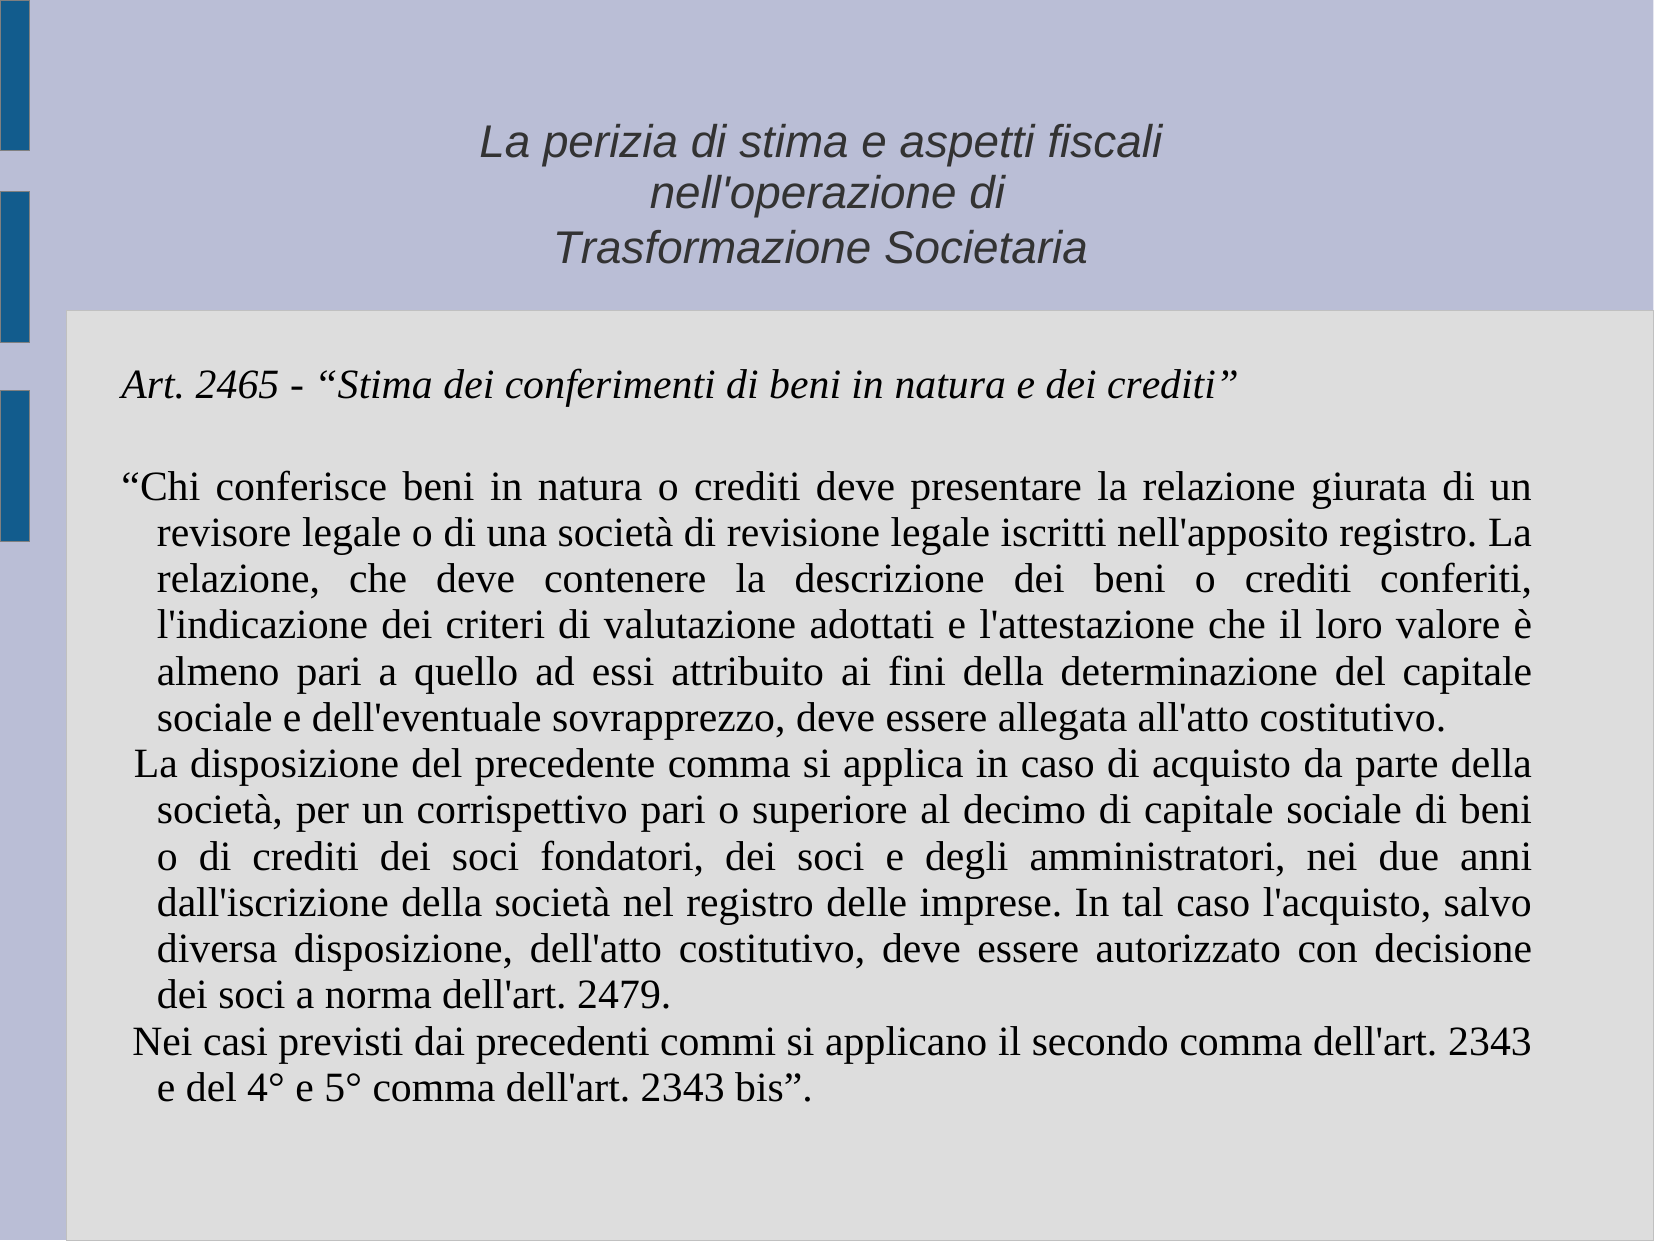

# La perizia di stima e aspetti fiscali nell'operazione di Trasformazione Societaria
Art. 2465 - “Stima dei conferimenti di beni in natura e dei crediti”
“Chi conferisce beni in natura o crediti deve presentare la relazione giurata di un revisore legale o di una società di revisione legale iscritti nell'apposito registro. La relazione, che deve contenere la descrizione dei beni o crediti conferiti, l'indicazione dei criteri di valutazione adottati e l'attestazione che il loro valore è almeno pari a quello ad essi attribuito ai fini della determinazione del capitale sociale e dell'eventuale sovrapprezzo, deve essere allegata all'atto costitutivo.
 La disposizione del precedente comma si applica in caso di acquisto da parte della società, per un corrispettivo pari o superiore al decimo di capitale sociale di beni o di crediti dei soci fondatori, dei soci e degli amministratori, nei due anni dall'iscrizione della società nel registro delle imprese. In tal caso l'acquisto, salvo diversa disposizione, dell'atto costitutivo, deve essere autorizzato con decisione dei soci a norma dell'art. 2479.
 Nei casi previsti dai precedenti commi si applicano il secondo comma dell'art. 2343 e del 4° e 5° comma dell'art. 2343 bis”.